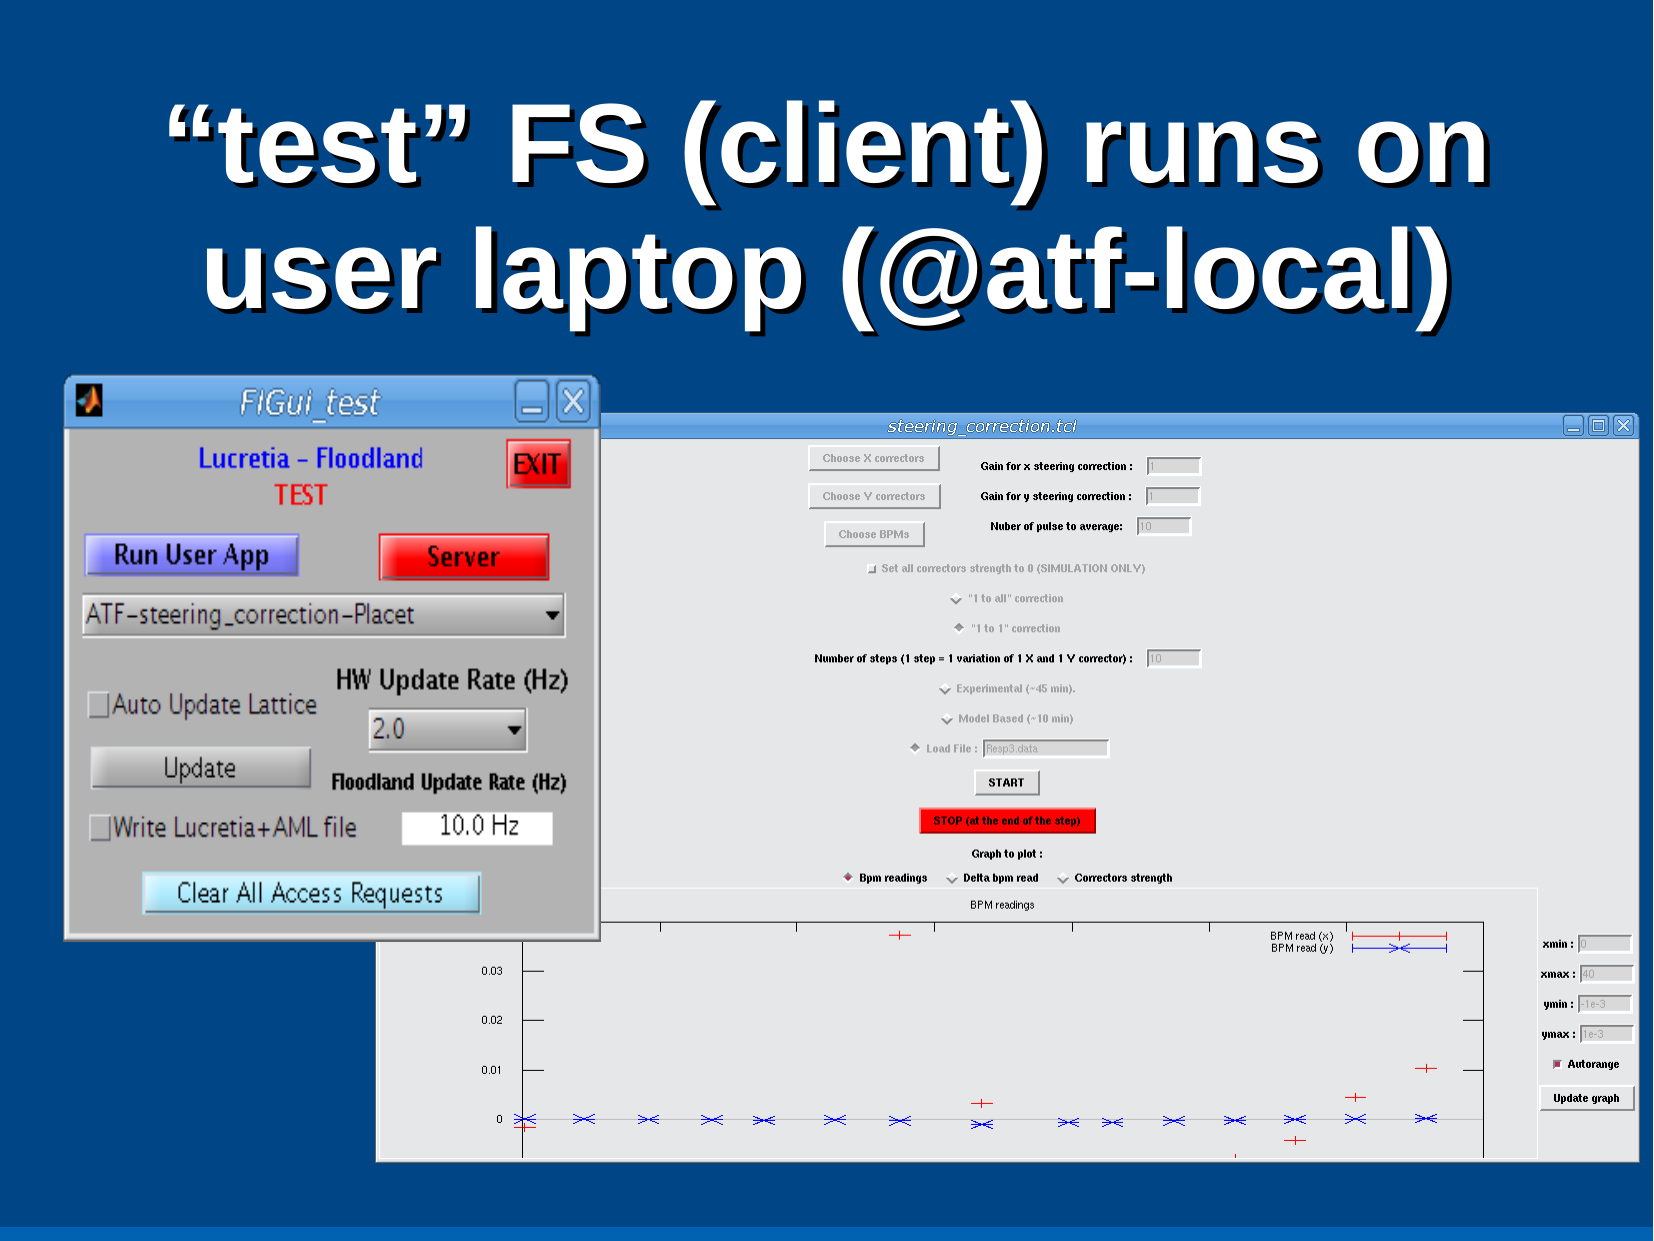

# “test” FS (client) runs on user laptop (@atf-local)